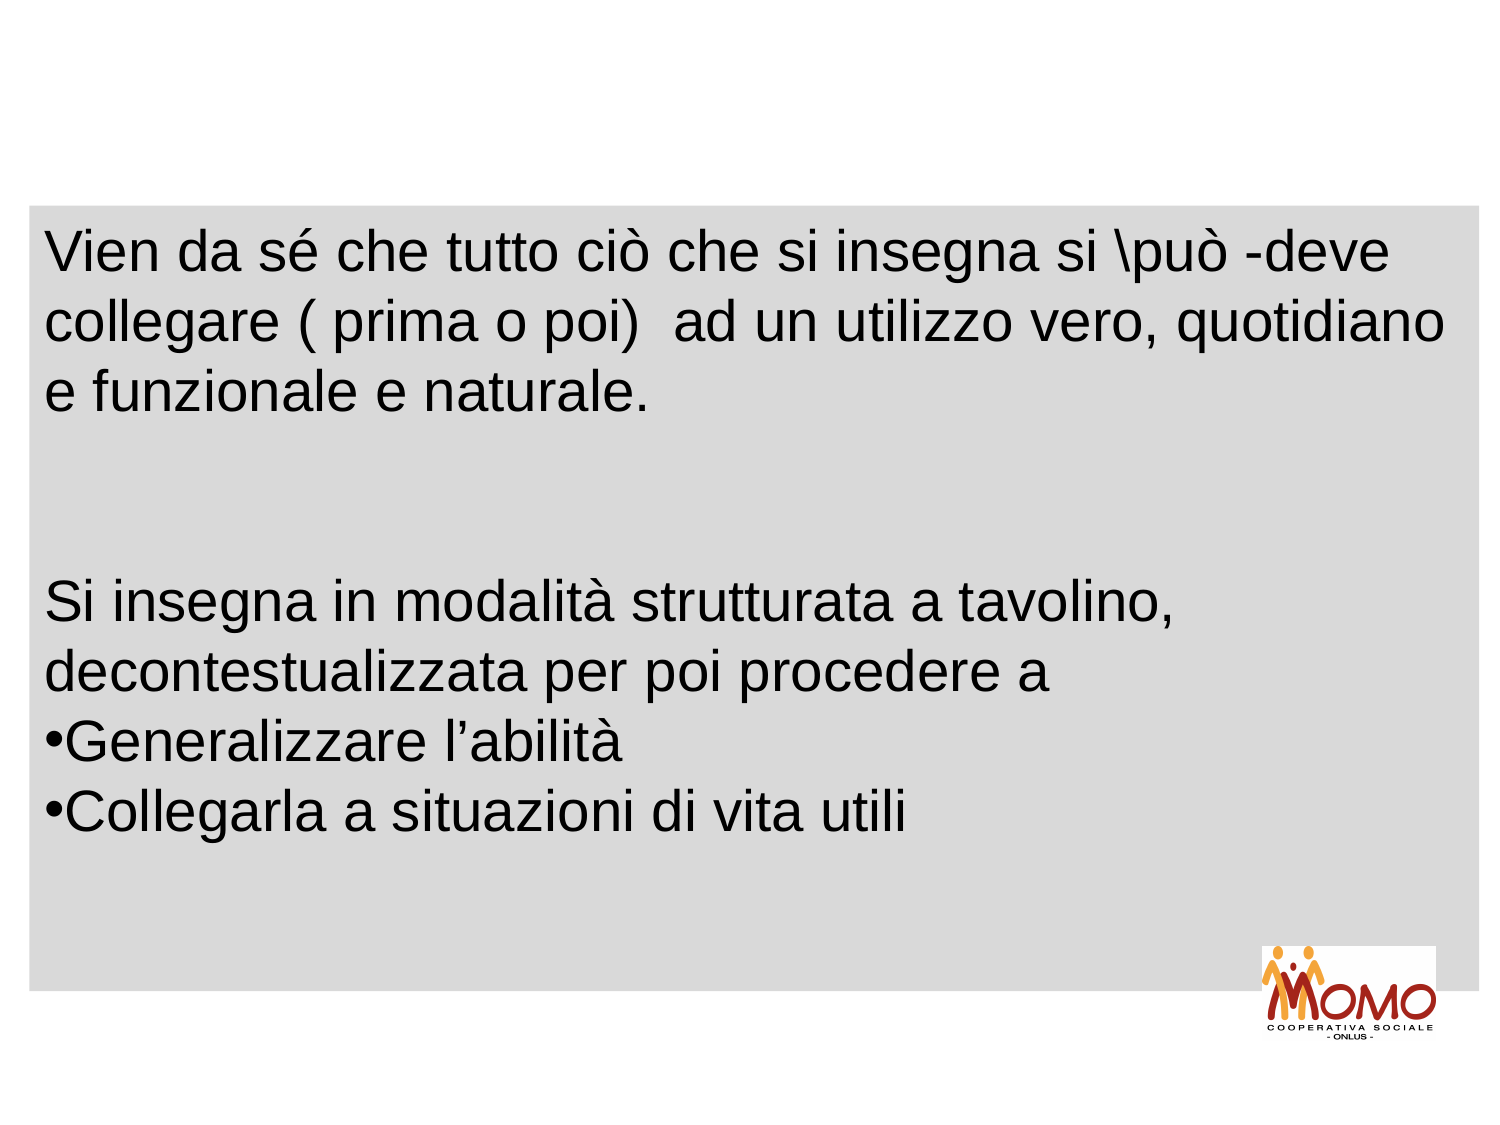

Vien da sé che tutto ciò che si insegna si \può -deve collegare ( prima o poi) ad un utilizzo vero, quotidiano e funzionale e naturale.
Si insegna in modalità strutturata a tavolino, decontestualizzata per poi procedere a
Generalizzare l’abilità
Collegarla a situazioni di vita utili